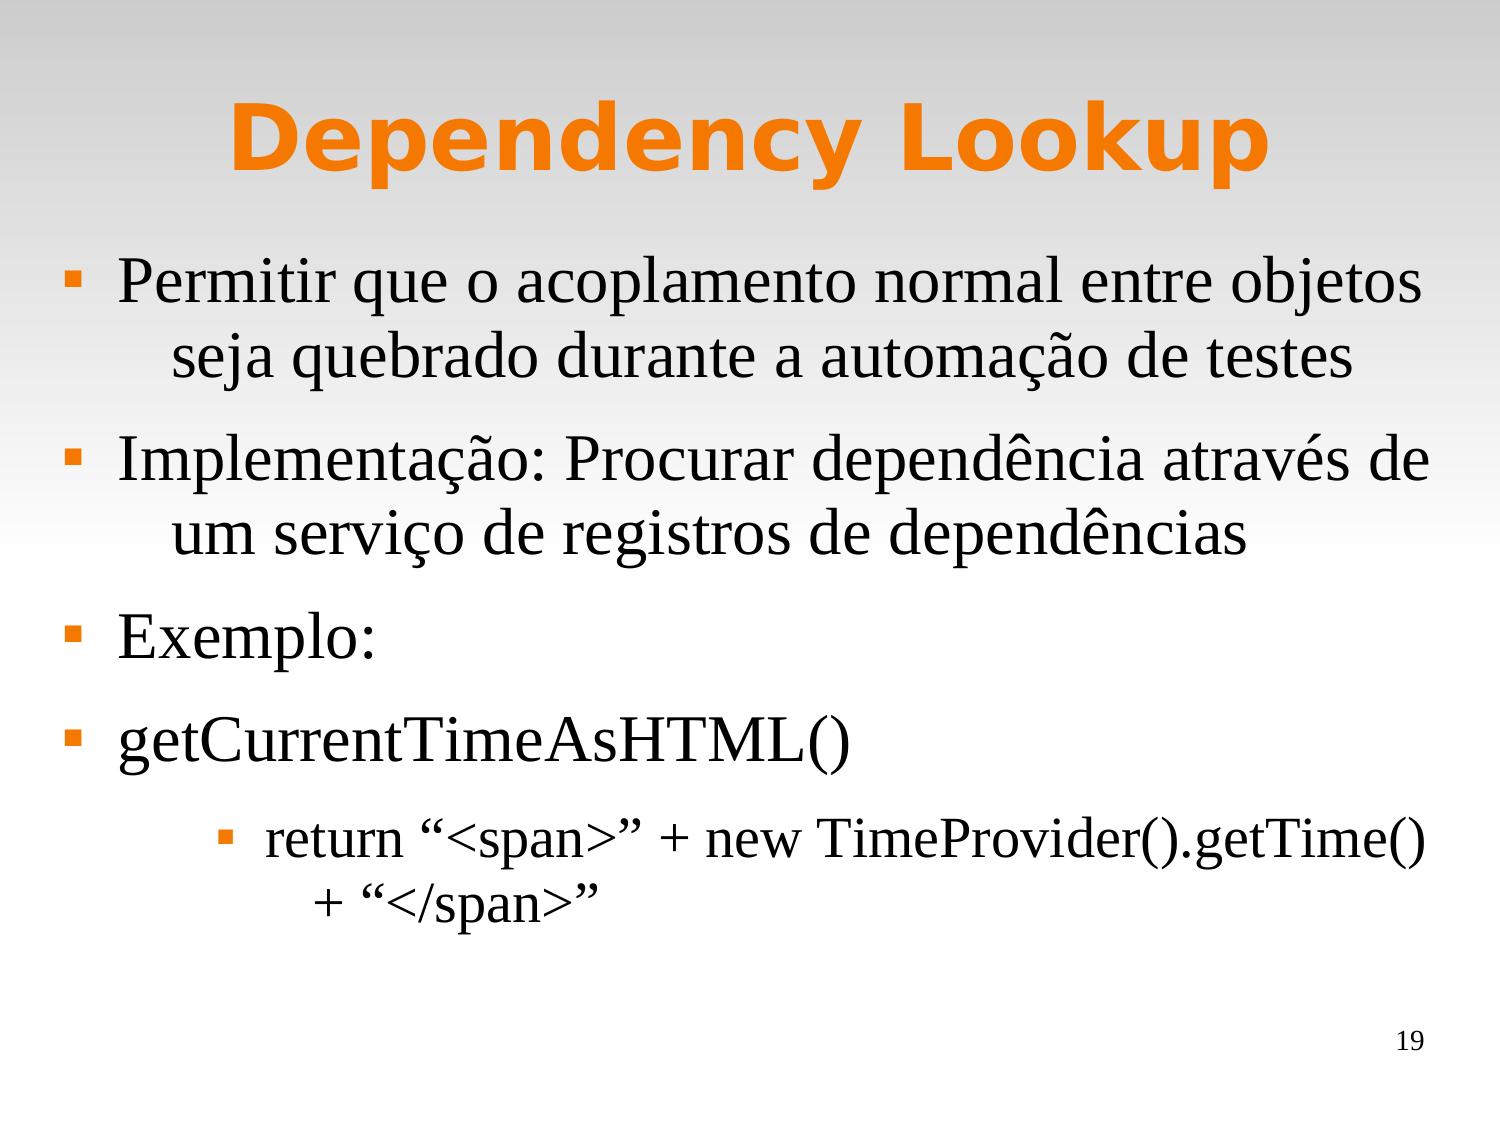

# Dependency Lookup
Permitir que o acoplamento normal entre objetos seja quebrado durante a automação de testes
Implementação: Procurar dependência através de um serviço de registros de dependências
Exemplo:
getCurrentTimeAsHTML()
return “<span>” + new TimeProvider().getTime() + “</span>”
19